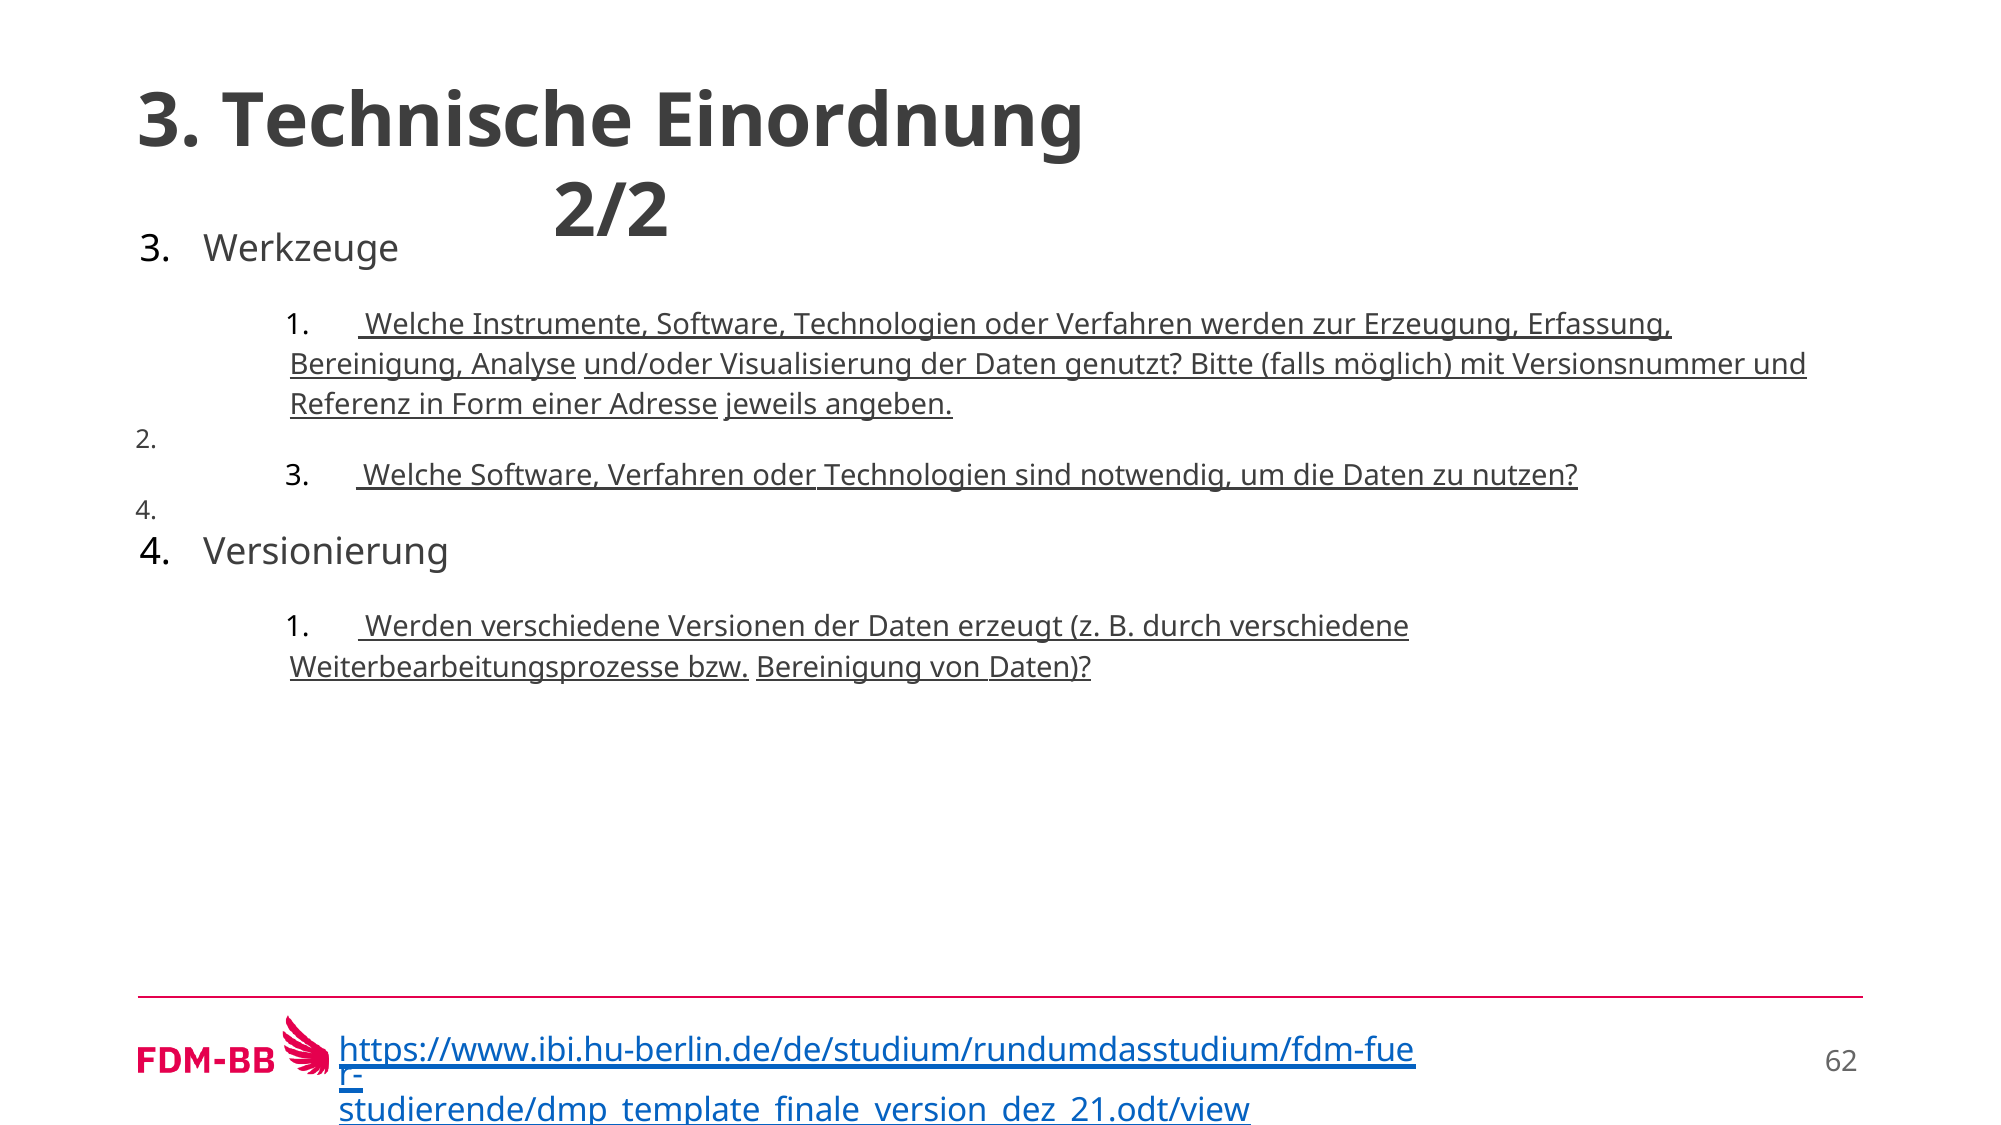

# 3. Technische Einordnung 2/2
Werkzeuge
	 Welche Instrumente, Software, Technologien oder Verfahren werden zur Erzeugung, Erfassung, Bereinigung, Analyse und/oder Visualisierung der Daten genutzt? Bitte (falls möglich) mit Versionsnummer und Referenz in Form einer Adresse jeweils angeben.
 Welche Software, Verfahren oder Technologien sind notwendig, um die Daten zu nutzen?
Versionierung
	 Werden verschiedene Versionen der Daten erzeugt (z. B. durch verschiedene Weiterbearbeitungsprozesse bzw. Bereinigung von Daten)?
https://www.ibi.hu-berlin.de/de/studium/rundumdasstudium/fdm-fuer-studierende/dmp_template_finale_version_dez_21.odt/view
62